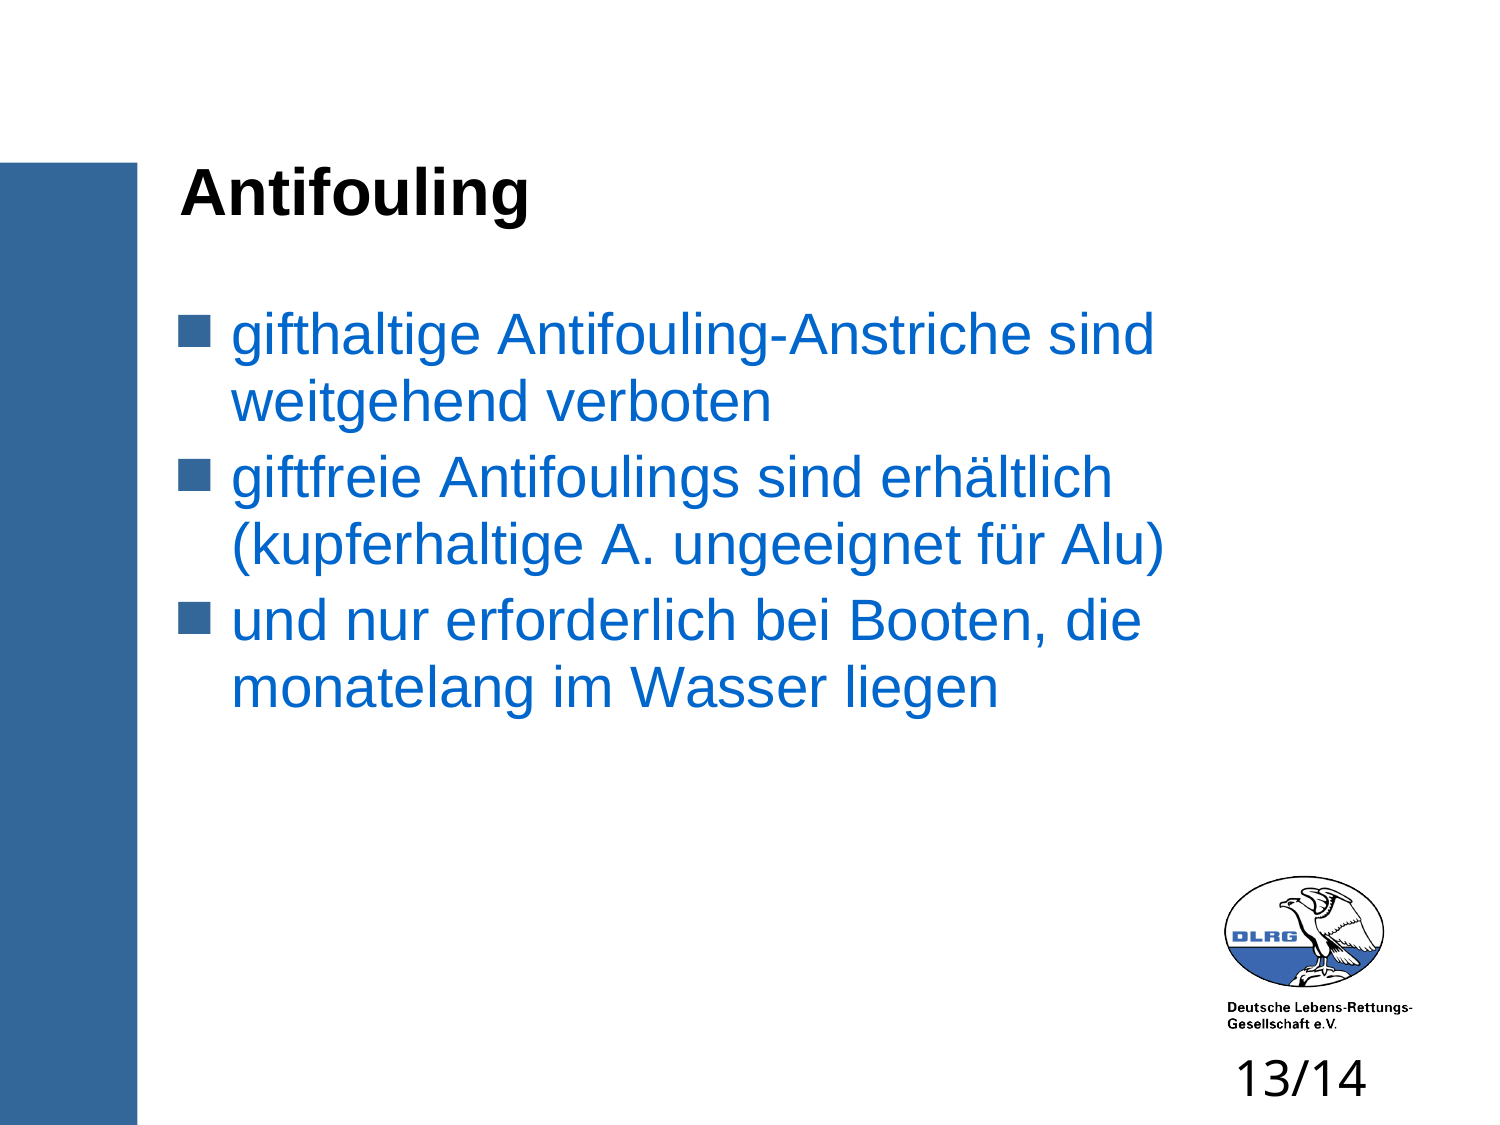

# Antifouling
gifthaltige Antifouling-Anstriche sind weitgehend verboten
giftfreie Antifoulings sind erhältlich (kupferhaltige A. ungeeignet für Alu)
und nur erforderlich bei Booten, die monatelang im Wasser liegen